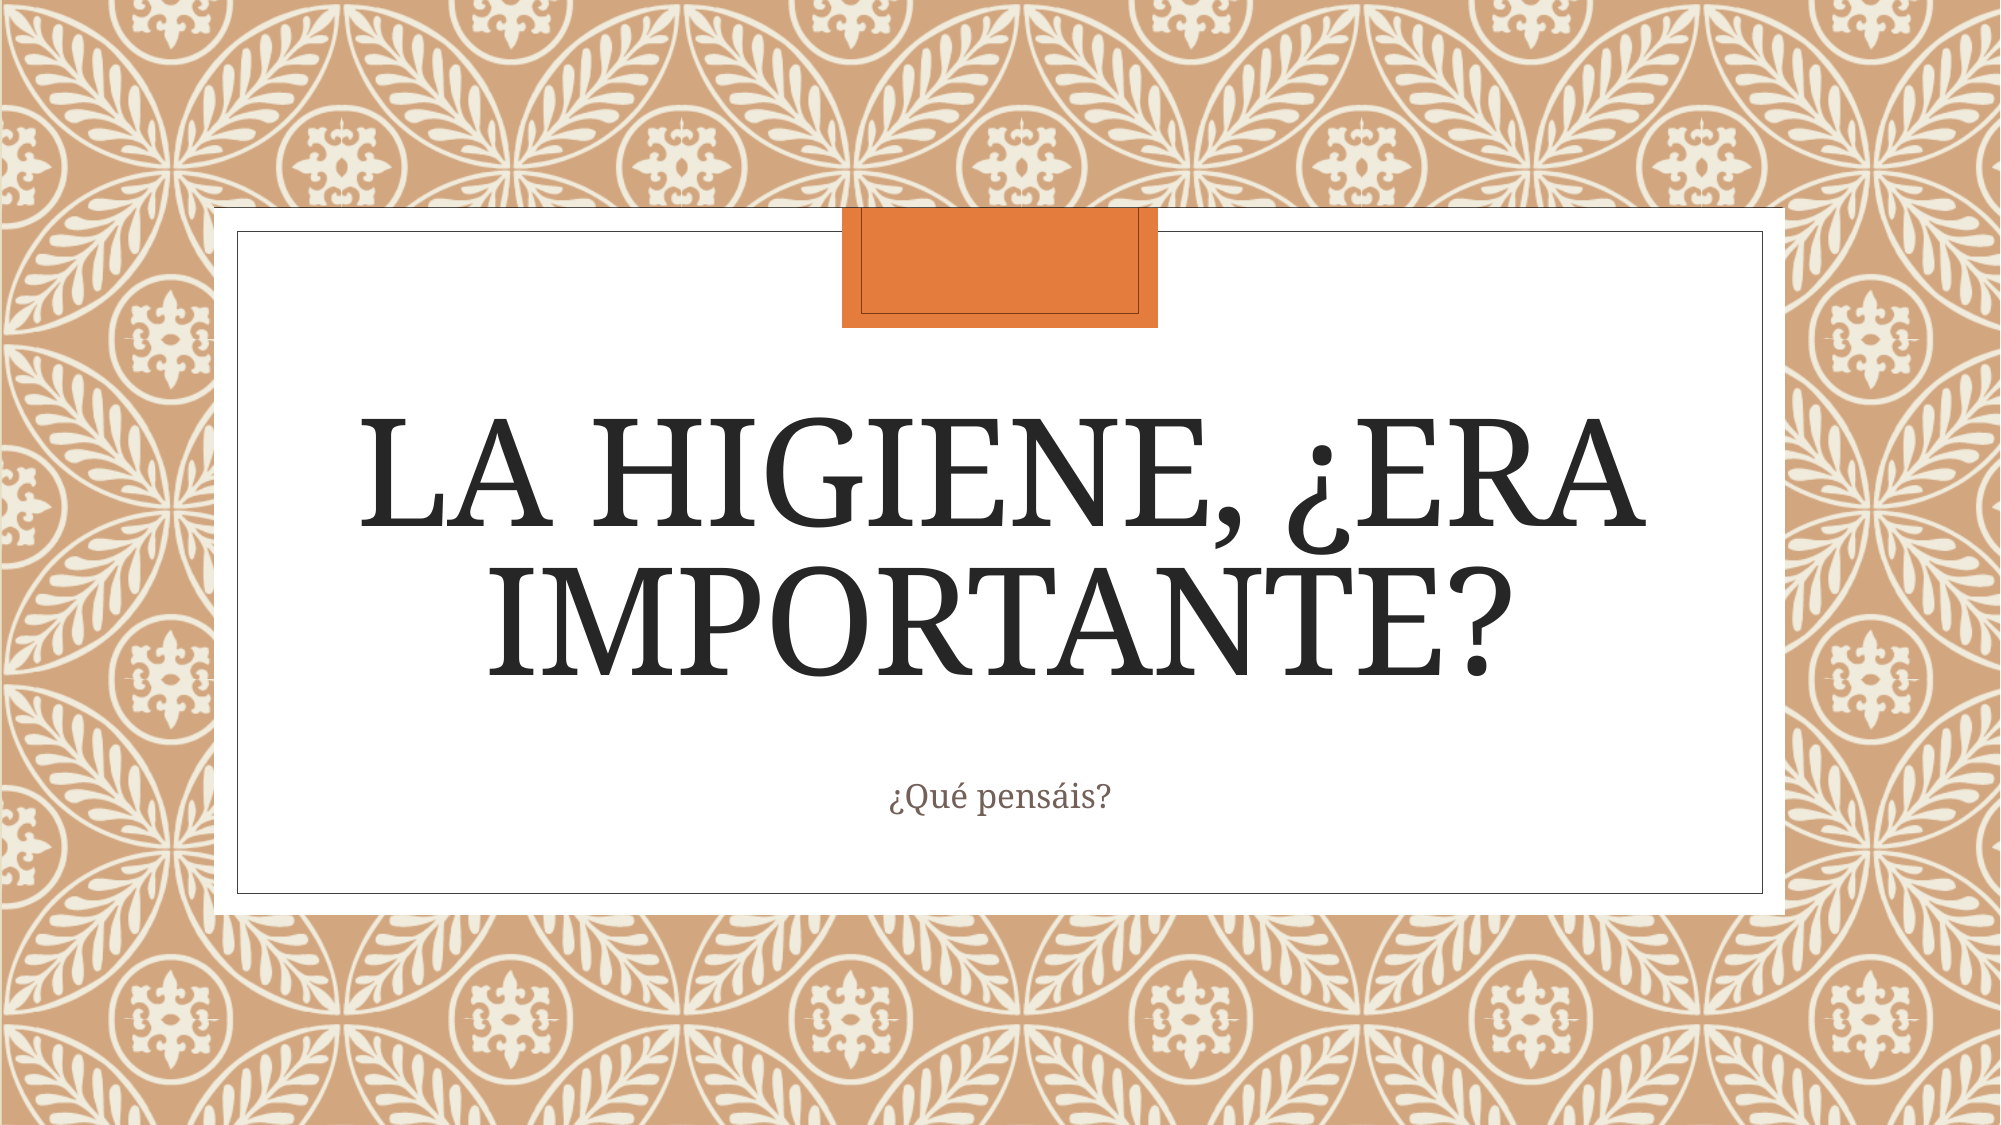

# La higiene, ¿era importante?
¿Qué pensáis?